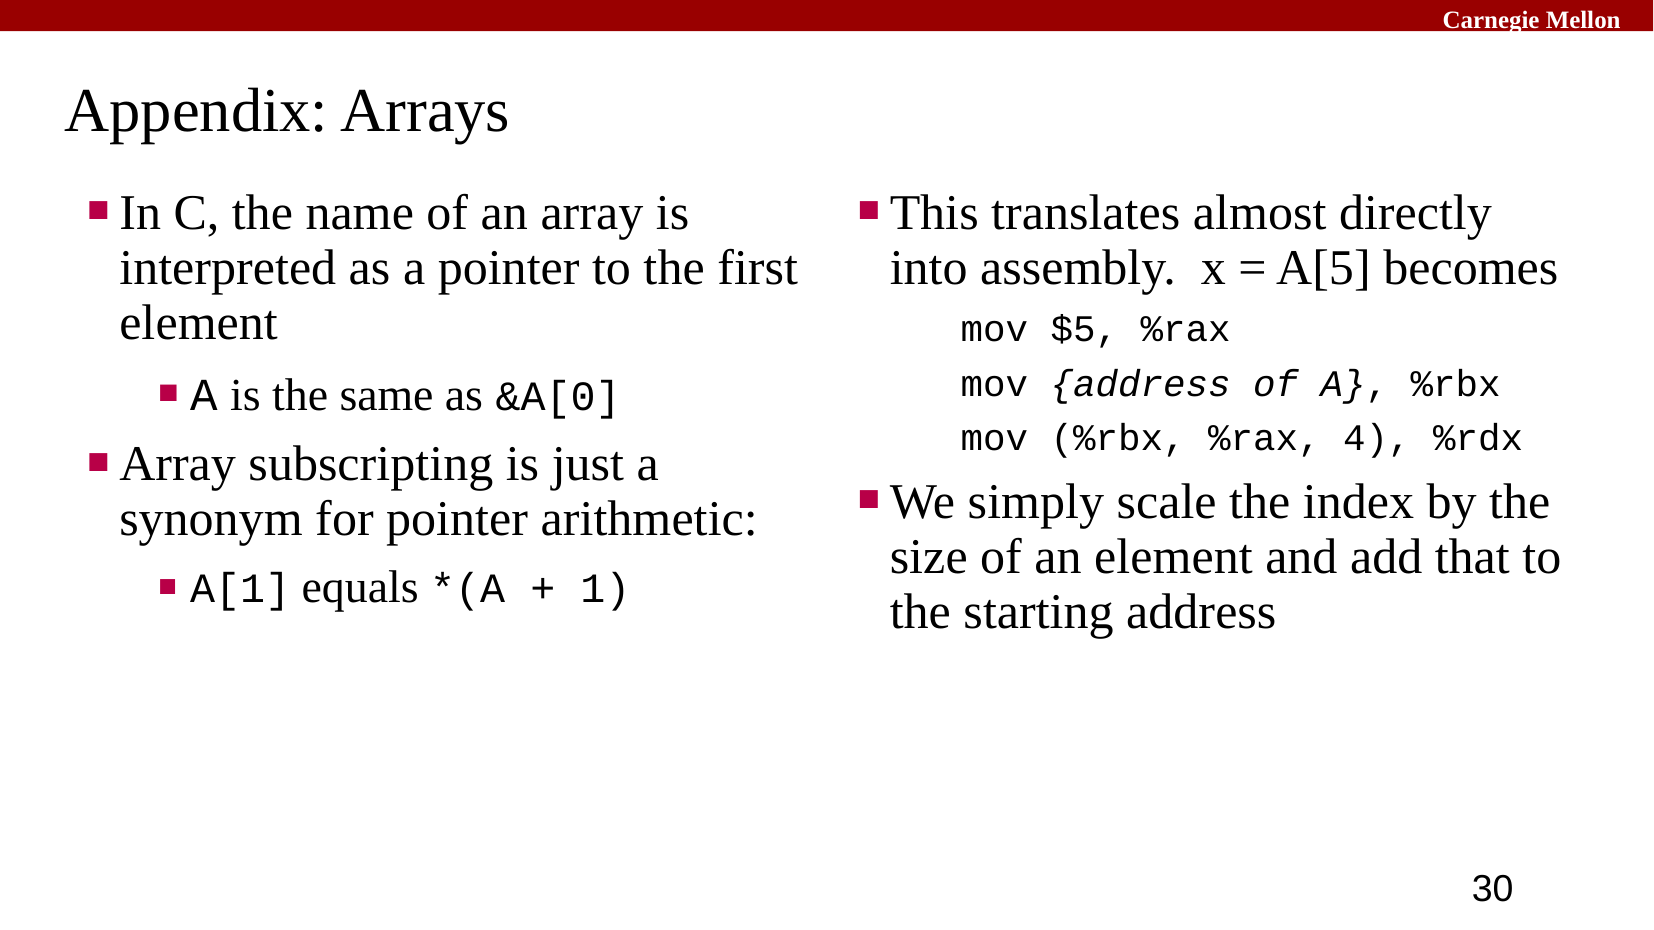

# Appendix: Arrays
In C, the name of an array is interpreted as a pointer to the first element
A is the same as &A[0]
Array subscripting is just a synonym for pointer arithmetic:
A[1] equals *(A + 1)
This translates almost directly into assembly. x = A[5] becomes
mov $5, %rax
mov {address of A}, %rbx
mov (%rbx, %rax, 4), %rdx
We simply scale the index by the size of an element and add that to the starting address